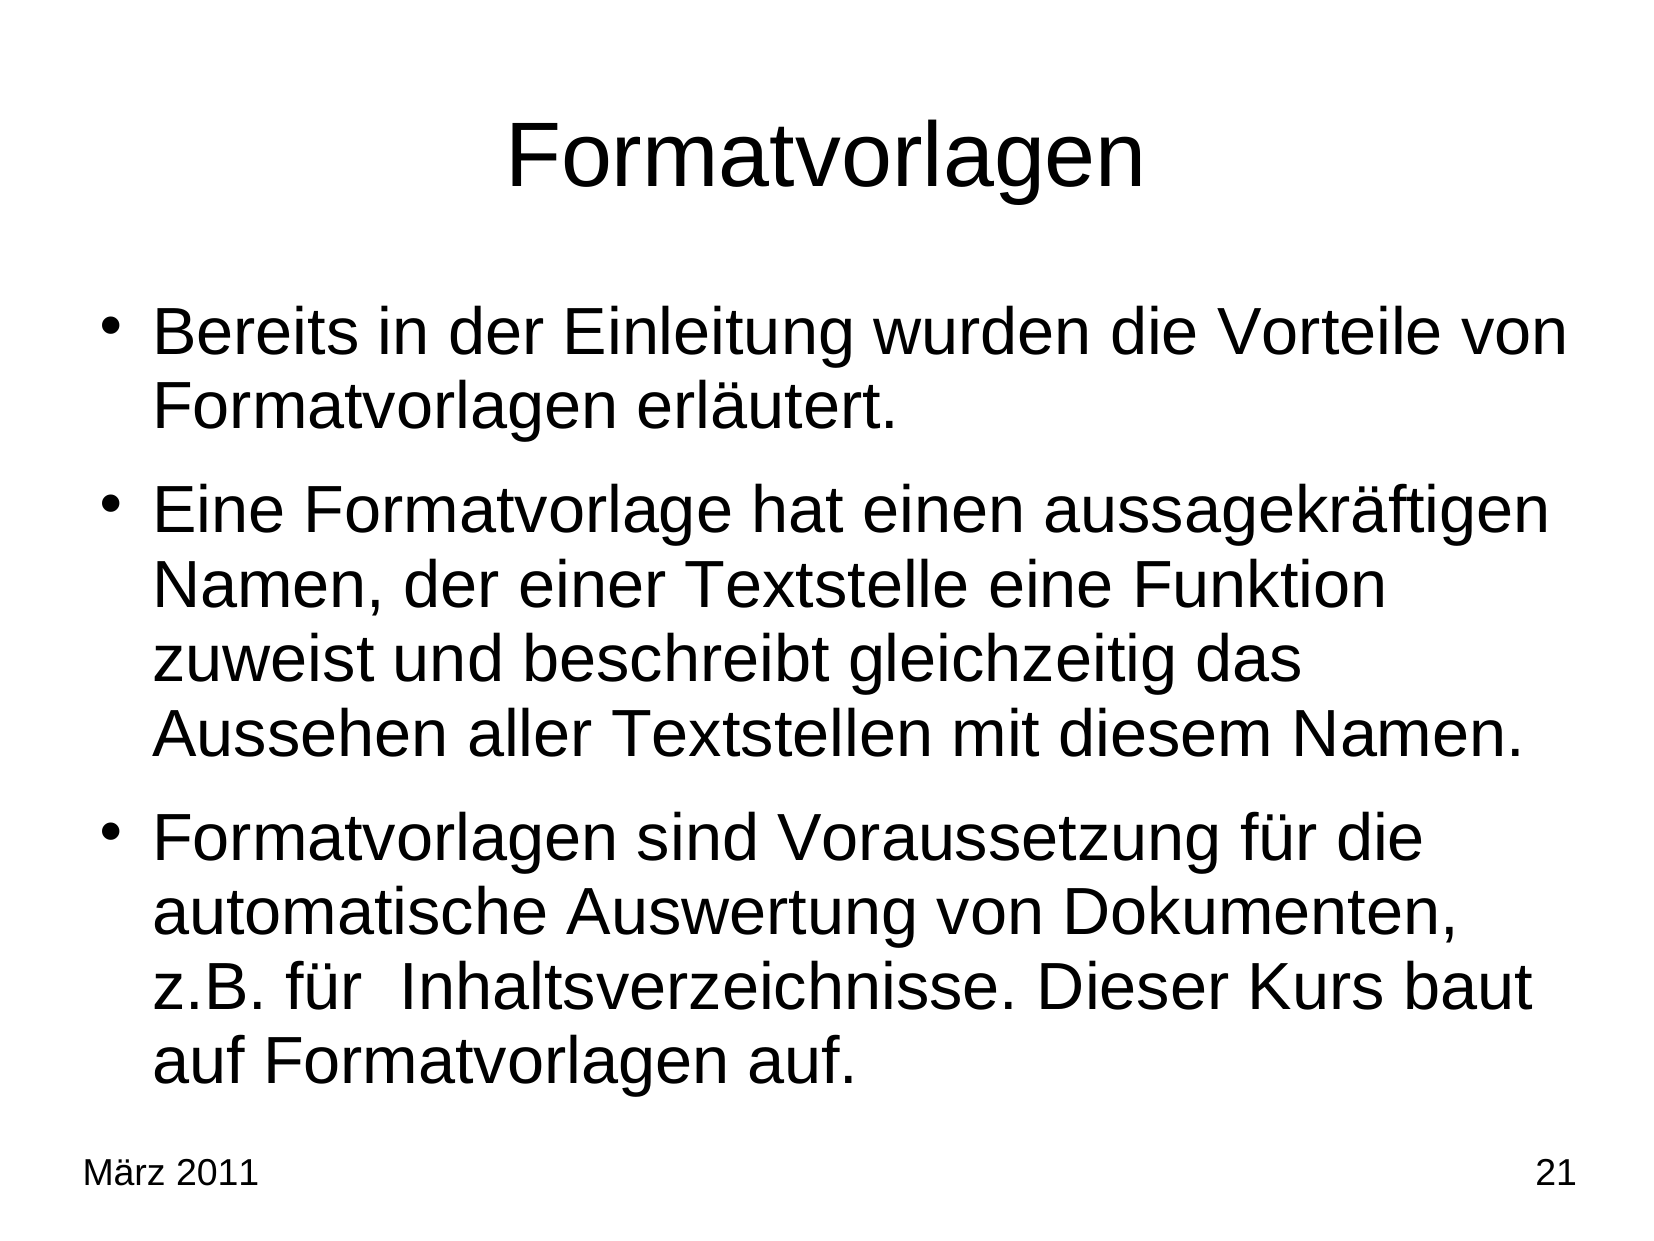

# Formatvorlagen
Bereits in der Einleitung wurden die Vorteile von Formatvorlagen erläutert.
Eine Formatvorlage hat einen aussagekräftigen Namen, der einer Textstelle eine Funktion zuweist und beschreibt gleichzeitig das Aussehen aller Textstellen mit diesem Namen.
Formatvorlagen sind Voraussetzung für die automatische Auswertung von Dokumenten, z.B. für Inhaltsverzeichnisse. Dieser Kurs baut auf Formatvorlagen auf.
März 2011
21